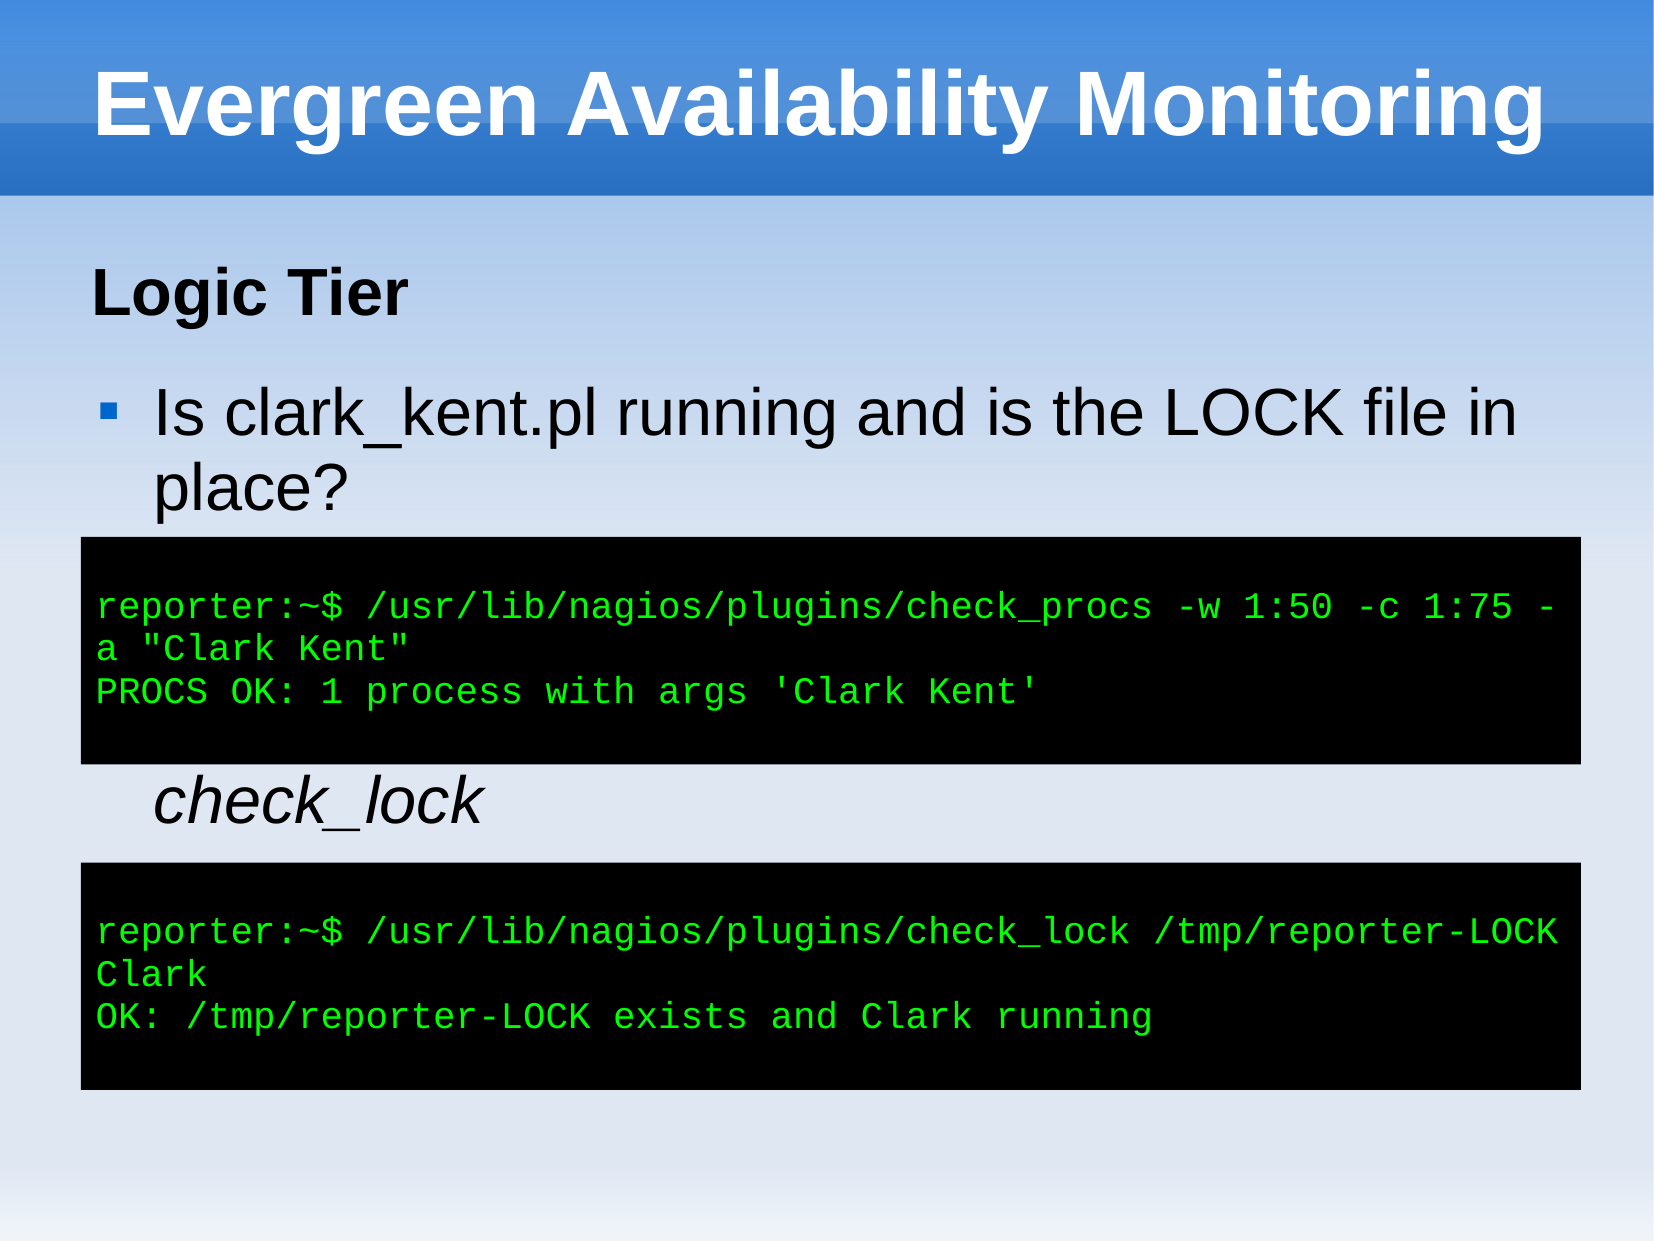

# Evergreen Availability Monitoring
Logic Tier
Is clark_kent.pl running and is the LOCK file in place?
check_lock
reporter:~$ /usr/lib/nagios/plugins/check_procs -w 1:50 -c 1:75 -a "Clark Kent"
PROCS OK: 1 process with args 'Clark Kent'
reporter:~$ /usr/lib/nagios/plugins/check_lock /tmp/reporter-LOCK Clark
OK: /tmp/reporter-LOCK exists and Clark running